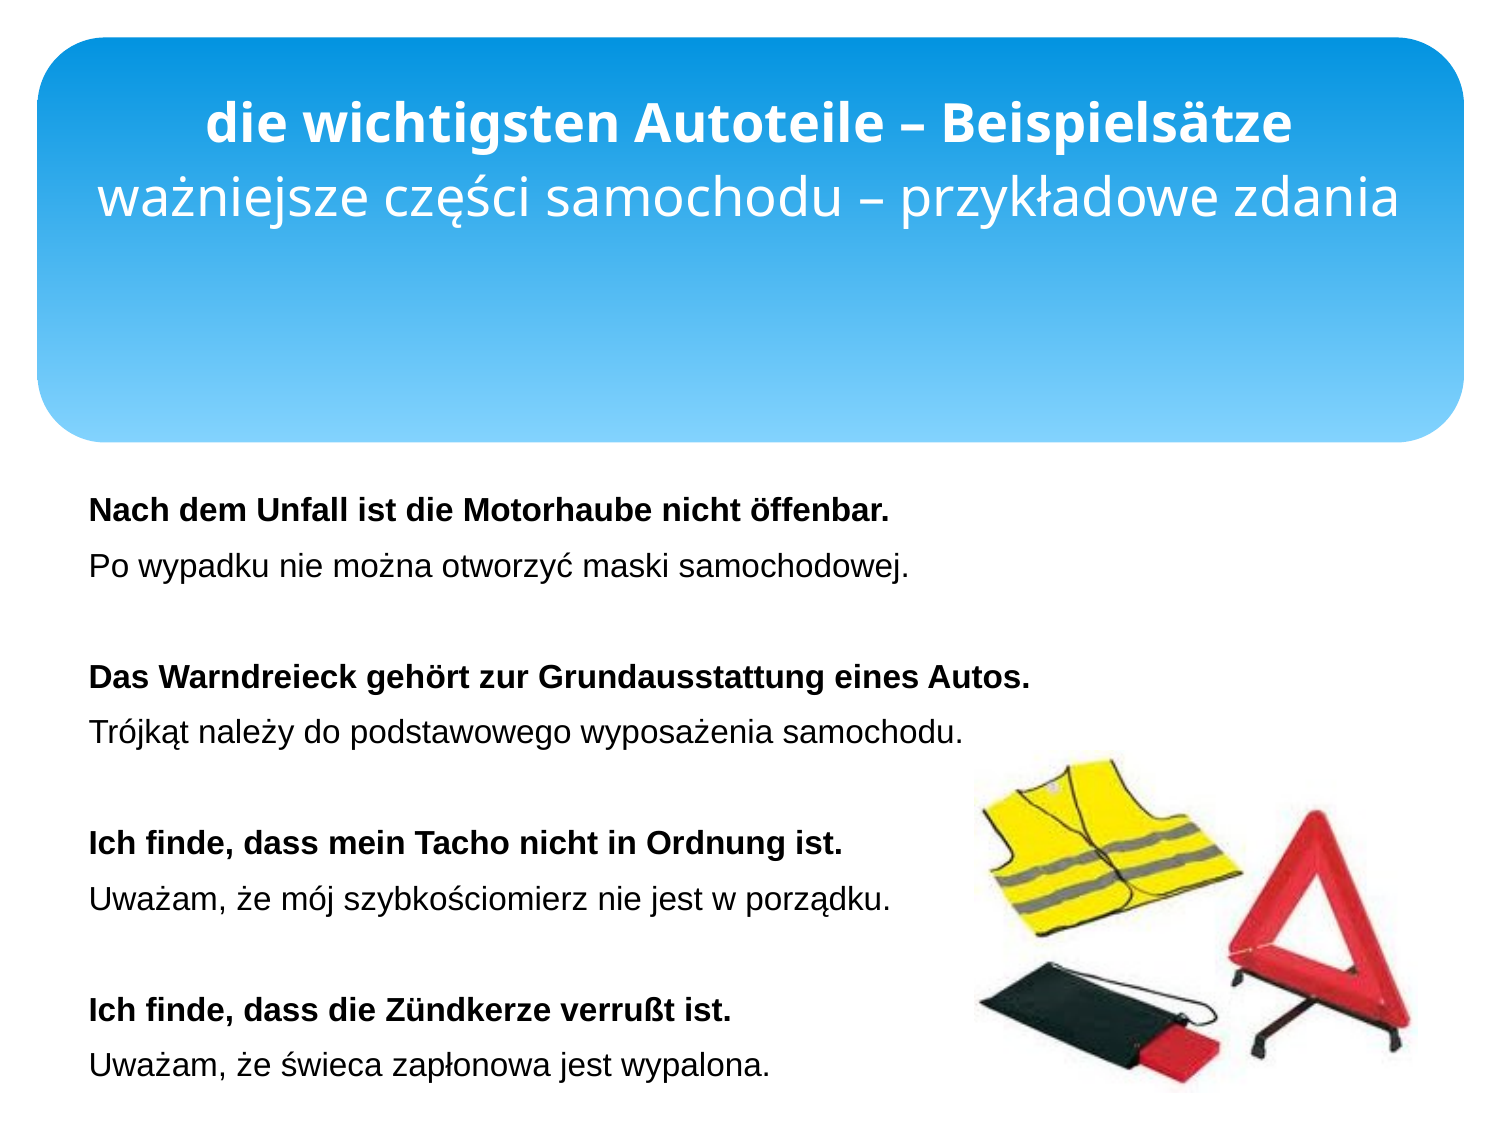

# die wichtigsten Autoteile – Beispielsätze ważniejsze części samochodu – przykładowe zdania
Nach dem Unfall ist die Motorhaube nicht öffenbar.
Po wypadku nie można otworzyć maski samochodowej.
Das Warndreieck gehört zur Grundausstattung eines Autos.
Trójkąt należy do podstawowego wyposażenia samochodu.
Ich finde, dass mein Tacho nicht in Ordnung ist.
Uważam, że mój szybkościomierz nie jest w porządku.
Ich finde, dass die Zündkerze verrußt ist.
Uważam, że świeca zapłonowa jest wypalona.